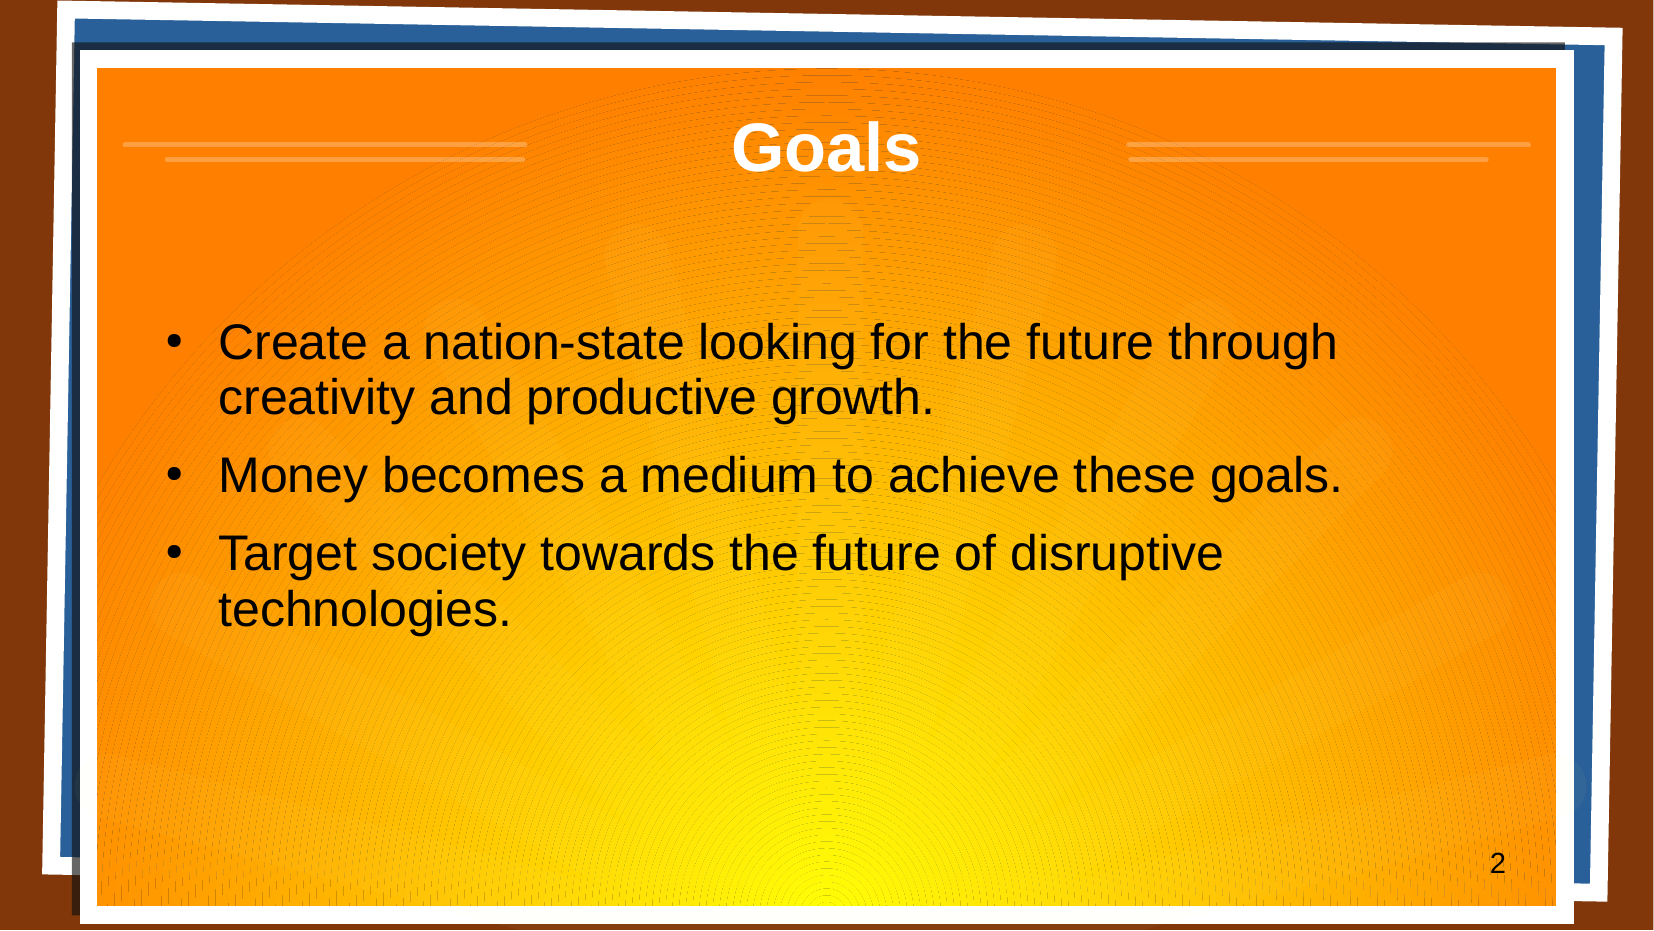

# Goals
Create a nation-state looking for the future through creativity and productive growth.
Money becomes a medium to achieve these goals.
Target society towards the future of disruptive technologies.
2